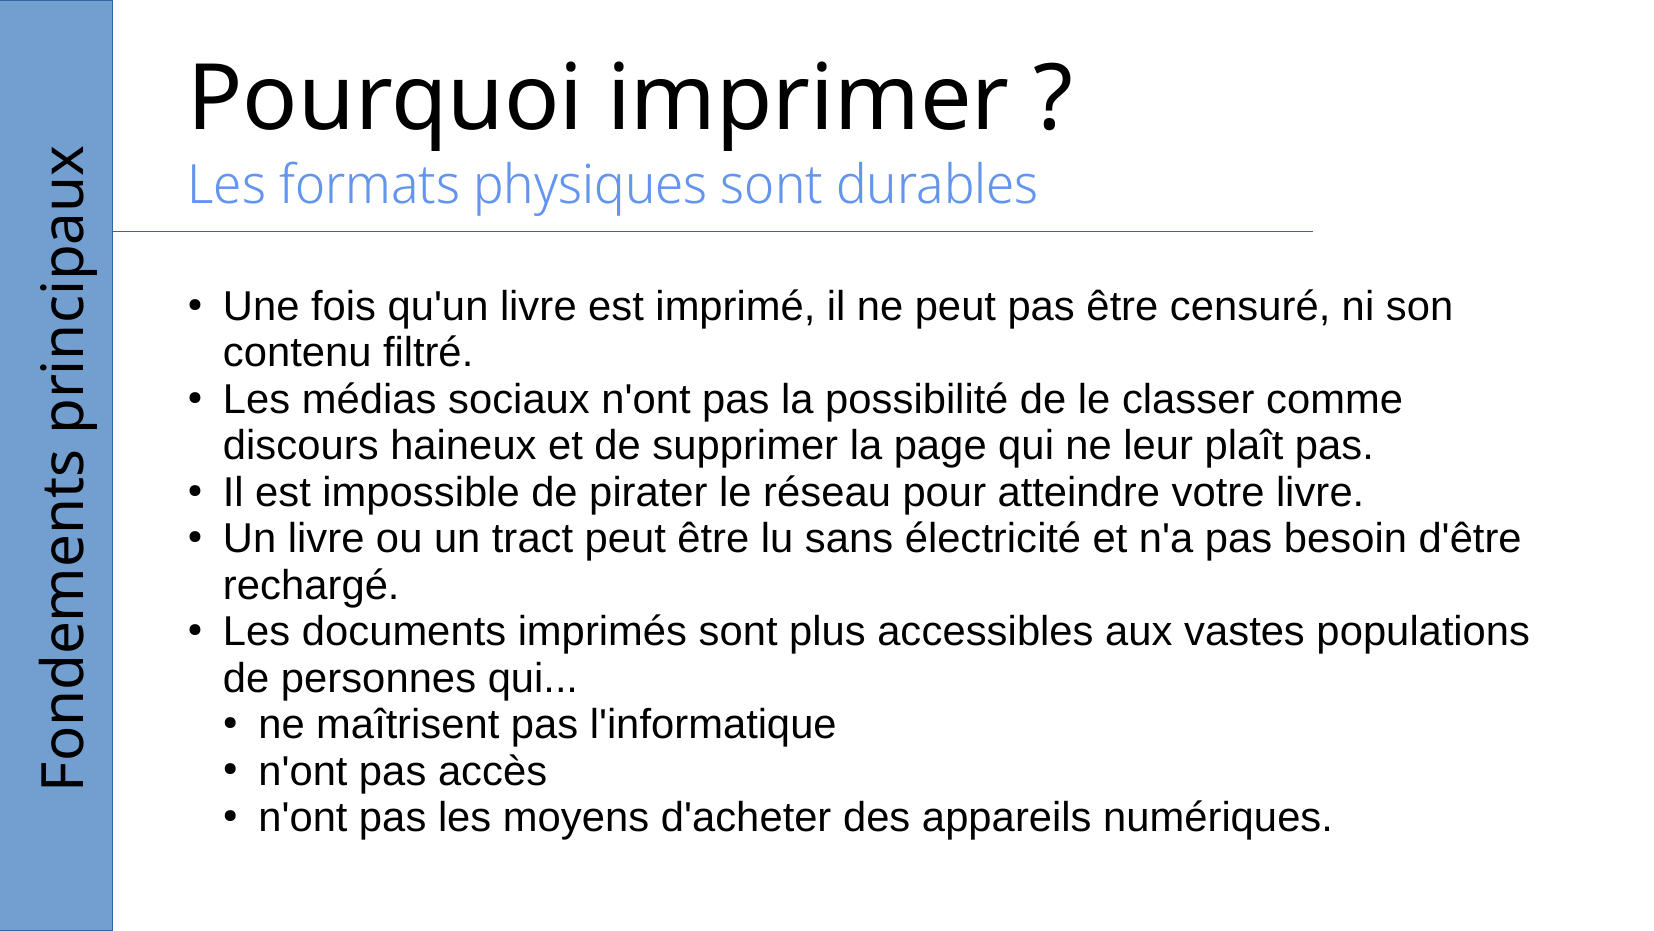

# Pourquoi imprimer ?
Les formats physiques sont durables
Une fois qu'un livre est imprimé, il ne peut pas être censuré, ni son contenu filtré.
Les médias sociaux n'ont pas la possibilité de le classer comme discours haineux et de supprimer la page qui ne leur plaît pas.
Il est impossible de pirater le réseau pour atteindre votre livre.
Un livre ou un tract peut être lu sans électricité et n'a pas besoin d'être rechargé.
Les documents imprimés sont plus accessibles aux vastes populations de personnes qui...
ne maîtrisent pas l'informatique
n'ont pas accès
n'ont pas les moyens d'acheter des appareils numériques.
Fondements principaux